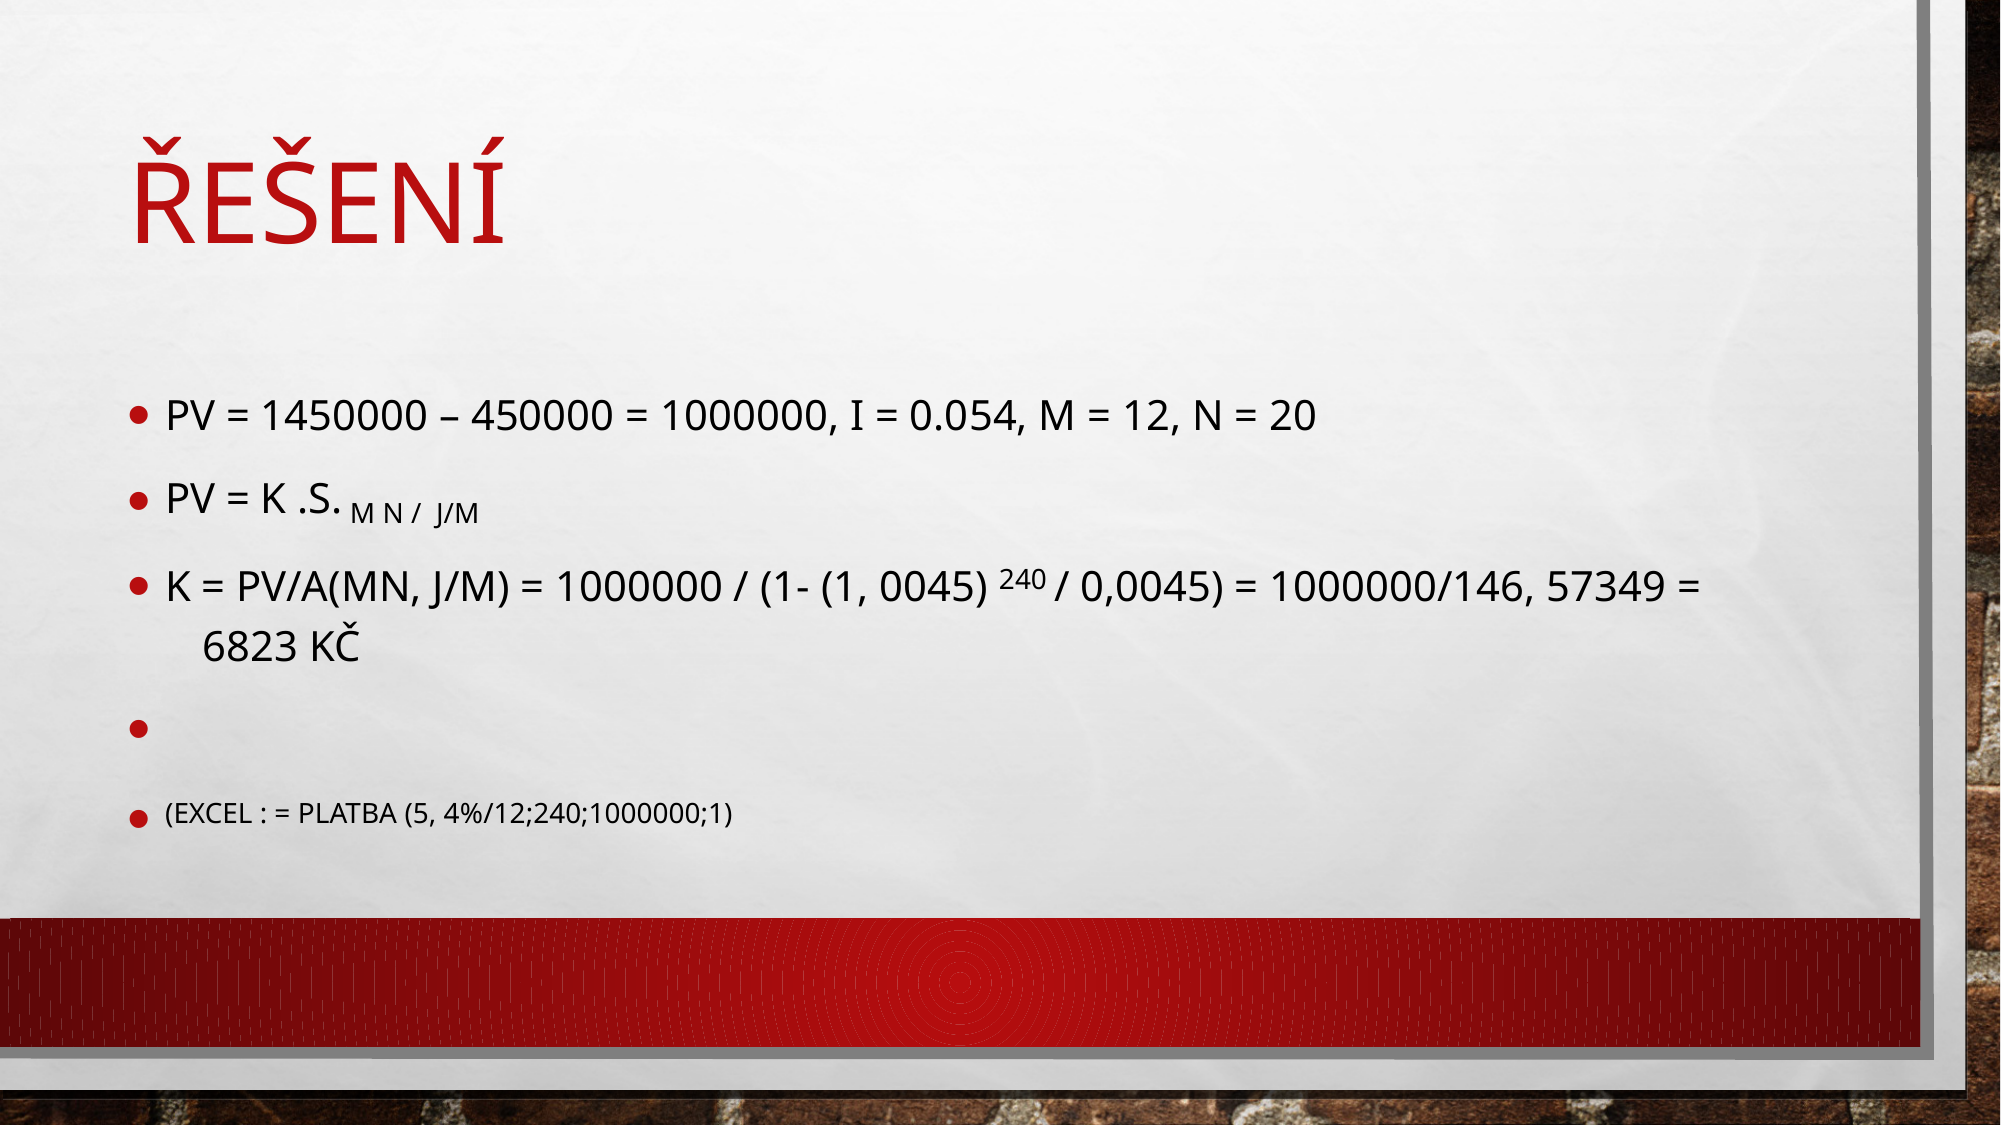

# řešení
PV = 1450000 – 450000 = 1000000, i = 0.054, m = 12, n = 20
PV = K .S. m n / j/m
K = PV/a(mn, j/m) = 1000000 / (1- (1, 0045) 240 / 0,0045) = 1000000/146, 57349 = 6823 Kč
(EXCEL : = PLATBA (5, 4%/12;240;1000000;1)